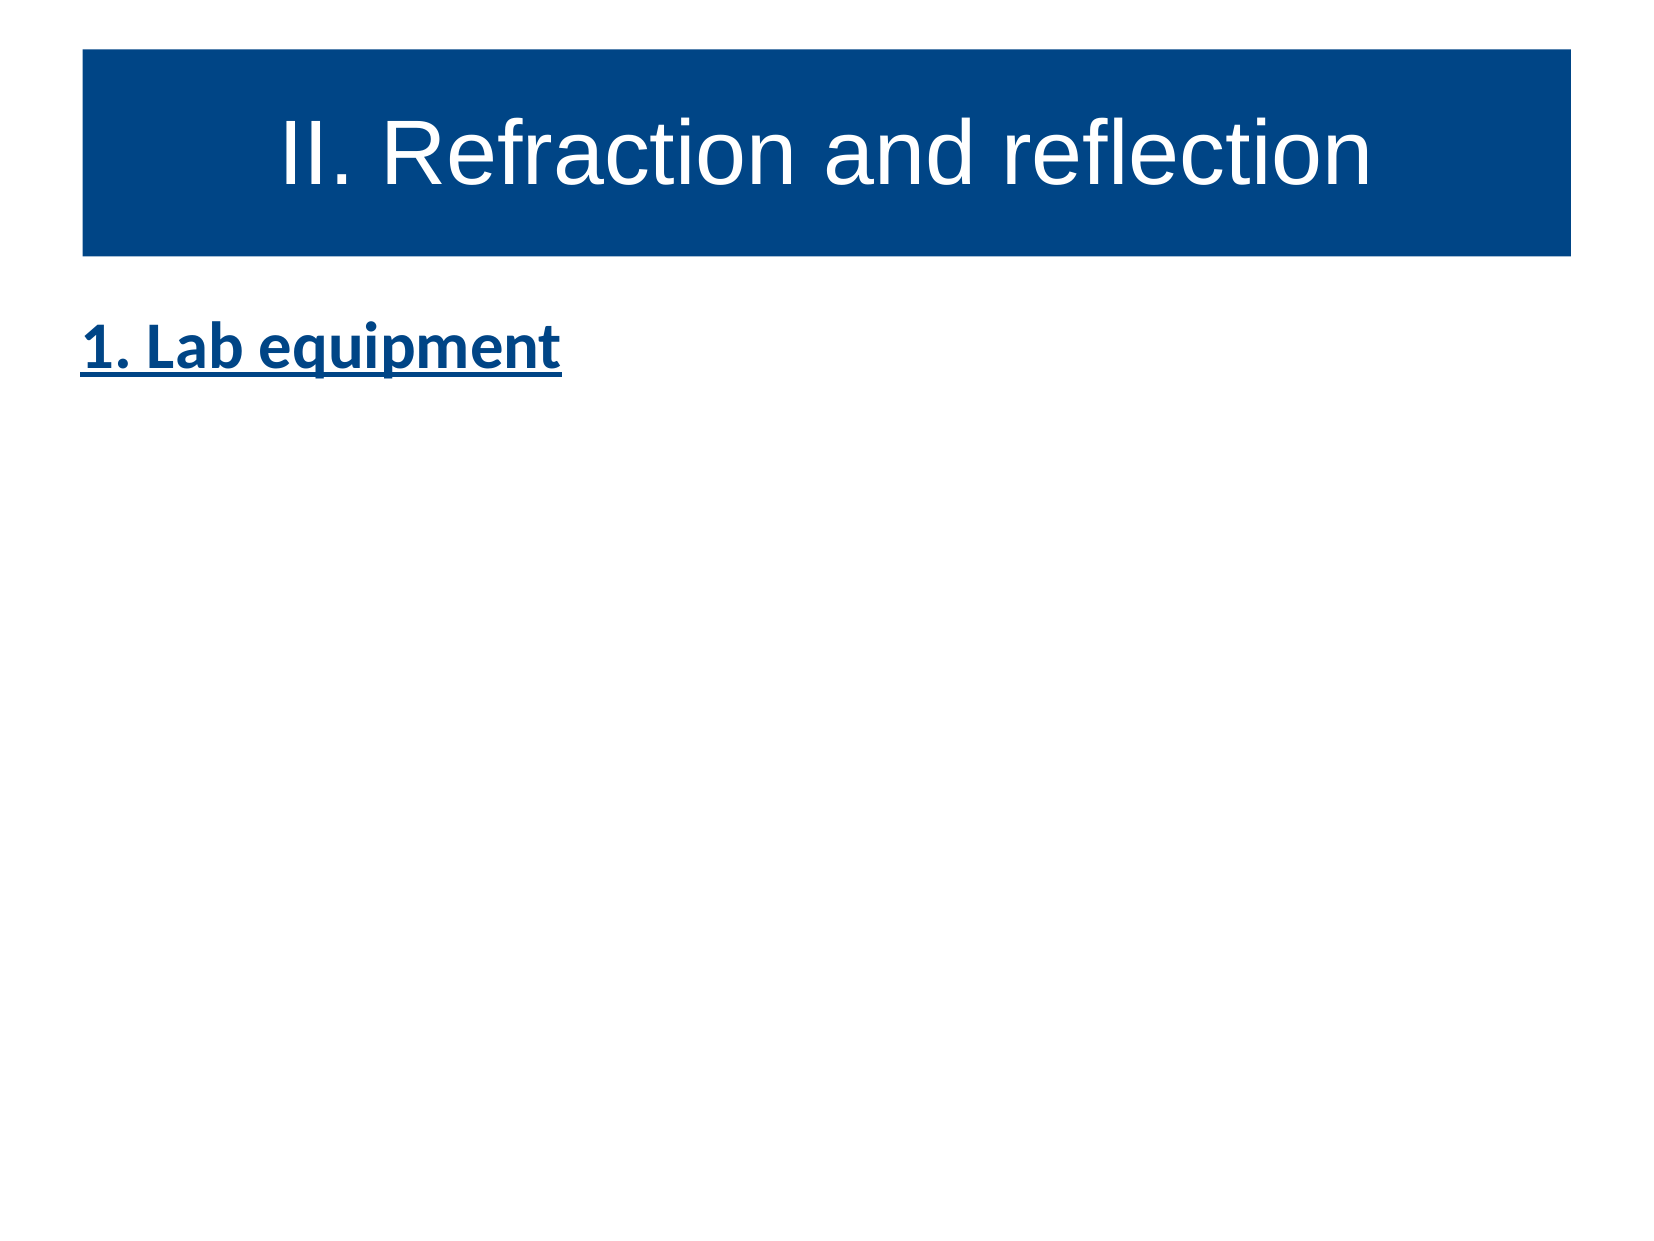

# II. Refraction and reflection
1. Lab equipment